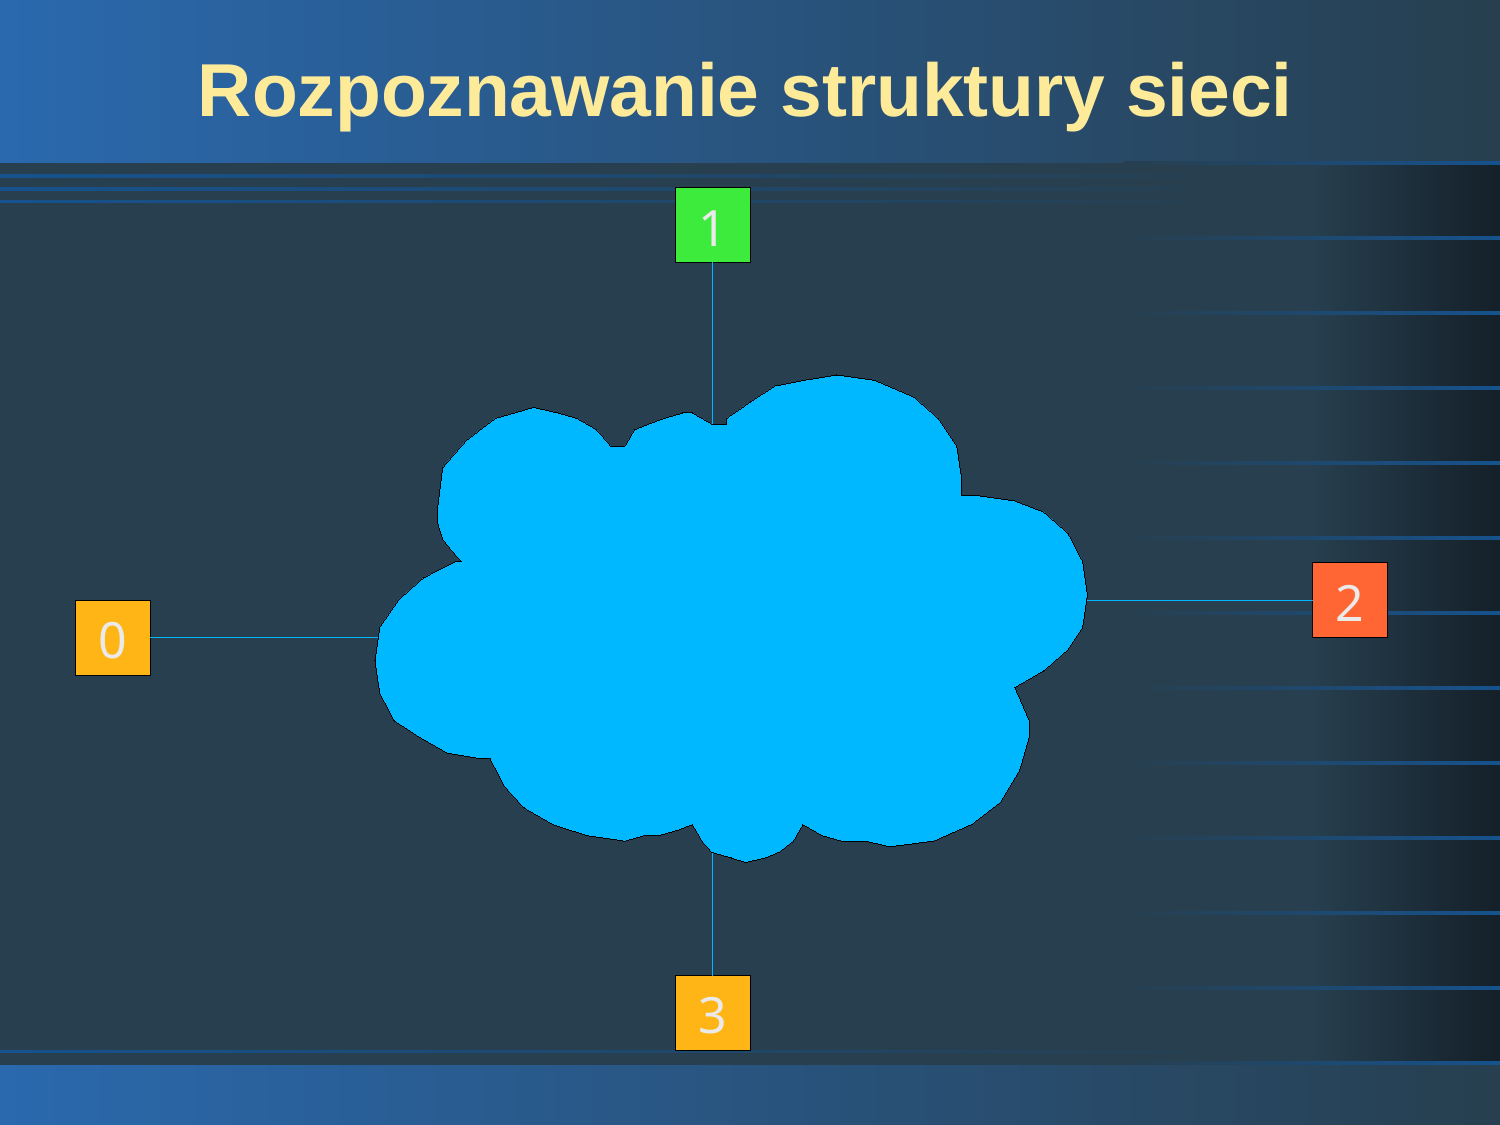

# Rozpoznawanie struktury sieci
1
2
0
3